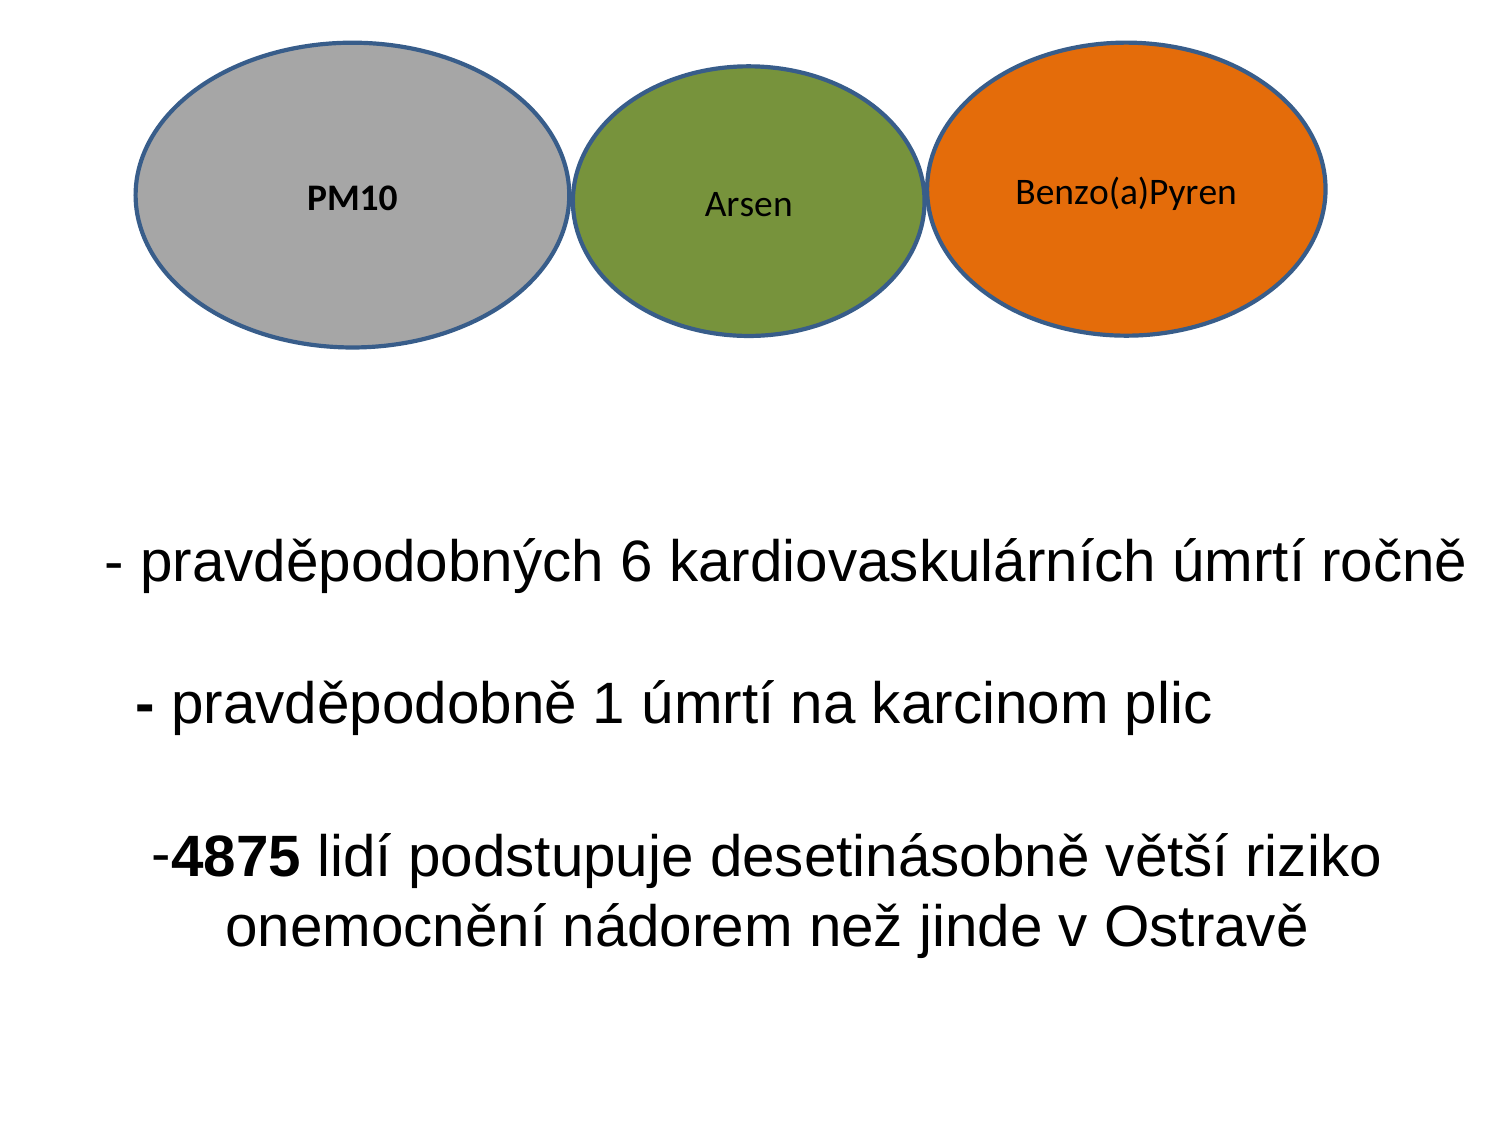

PM10
Benzo(a)Pyren
Arsen
- pravděpodobných 6 kardiovaskulárních úmrtí ročně
- pravděpodobně 1 úmrtí na karcinom plic
4875 lidí podstupuje desetinásobně větší riziko onemocnění nádorem než jinde v Ostravě